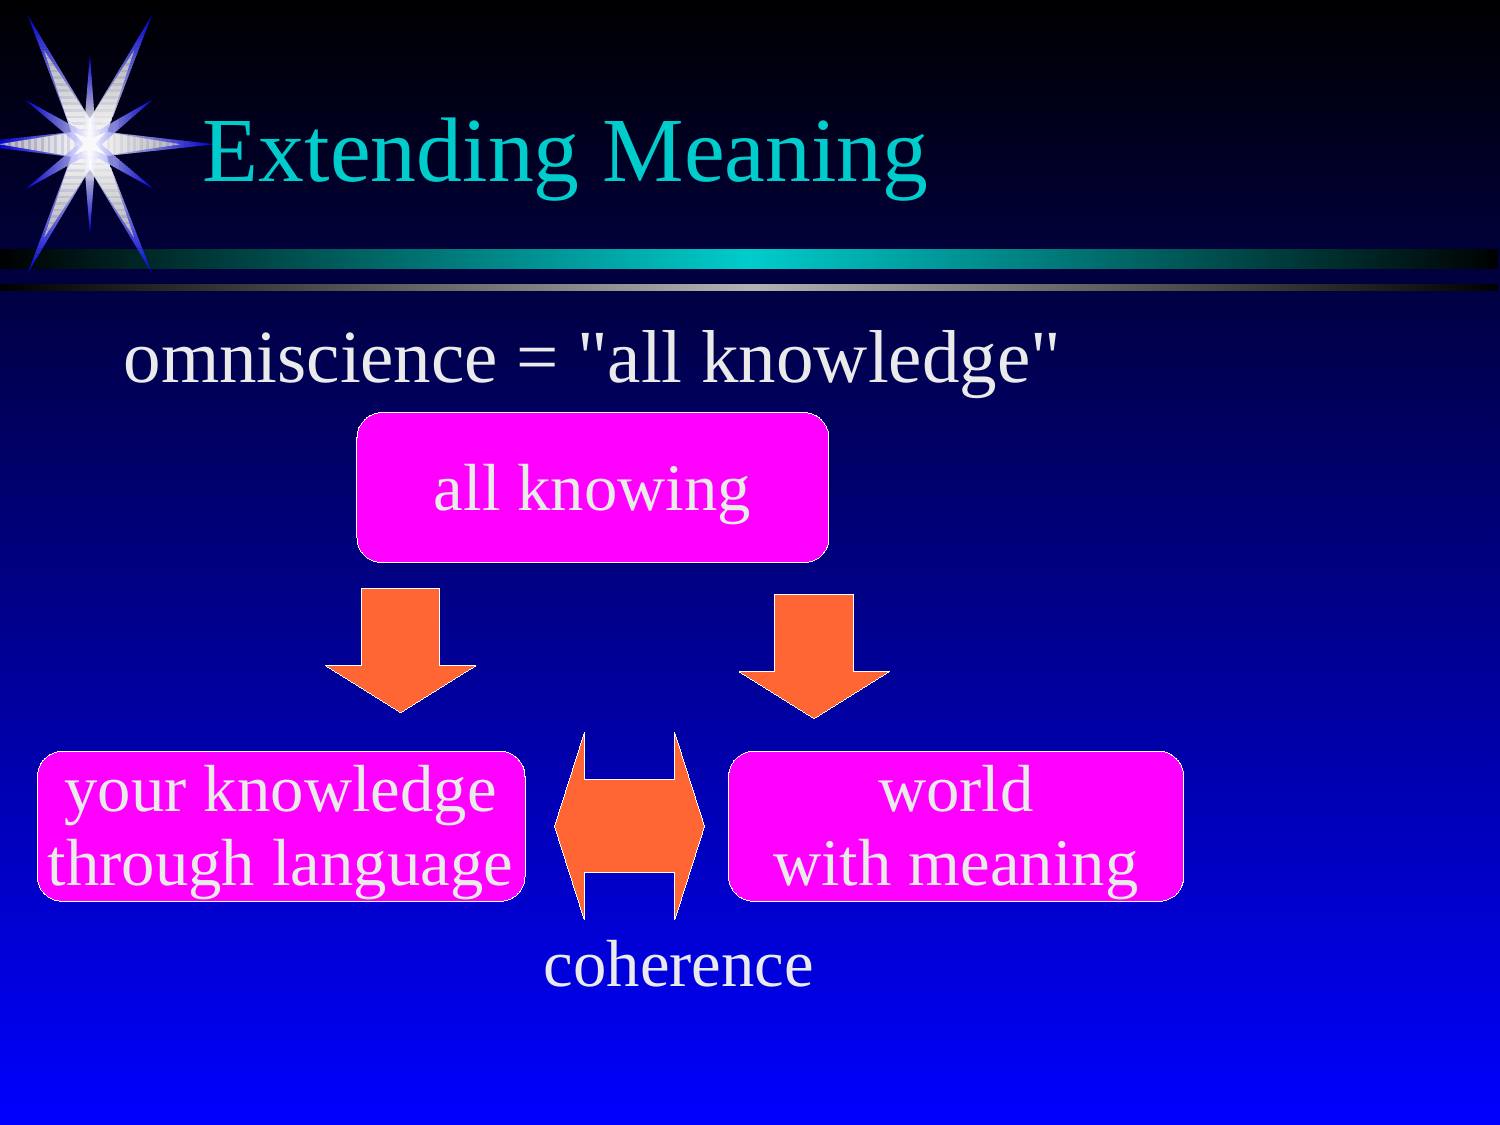

# Extending Meaning
omniscience = "all knowledge"
all knowing
your knowledge
through language
world
with meaning
coherence